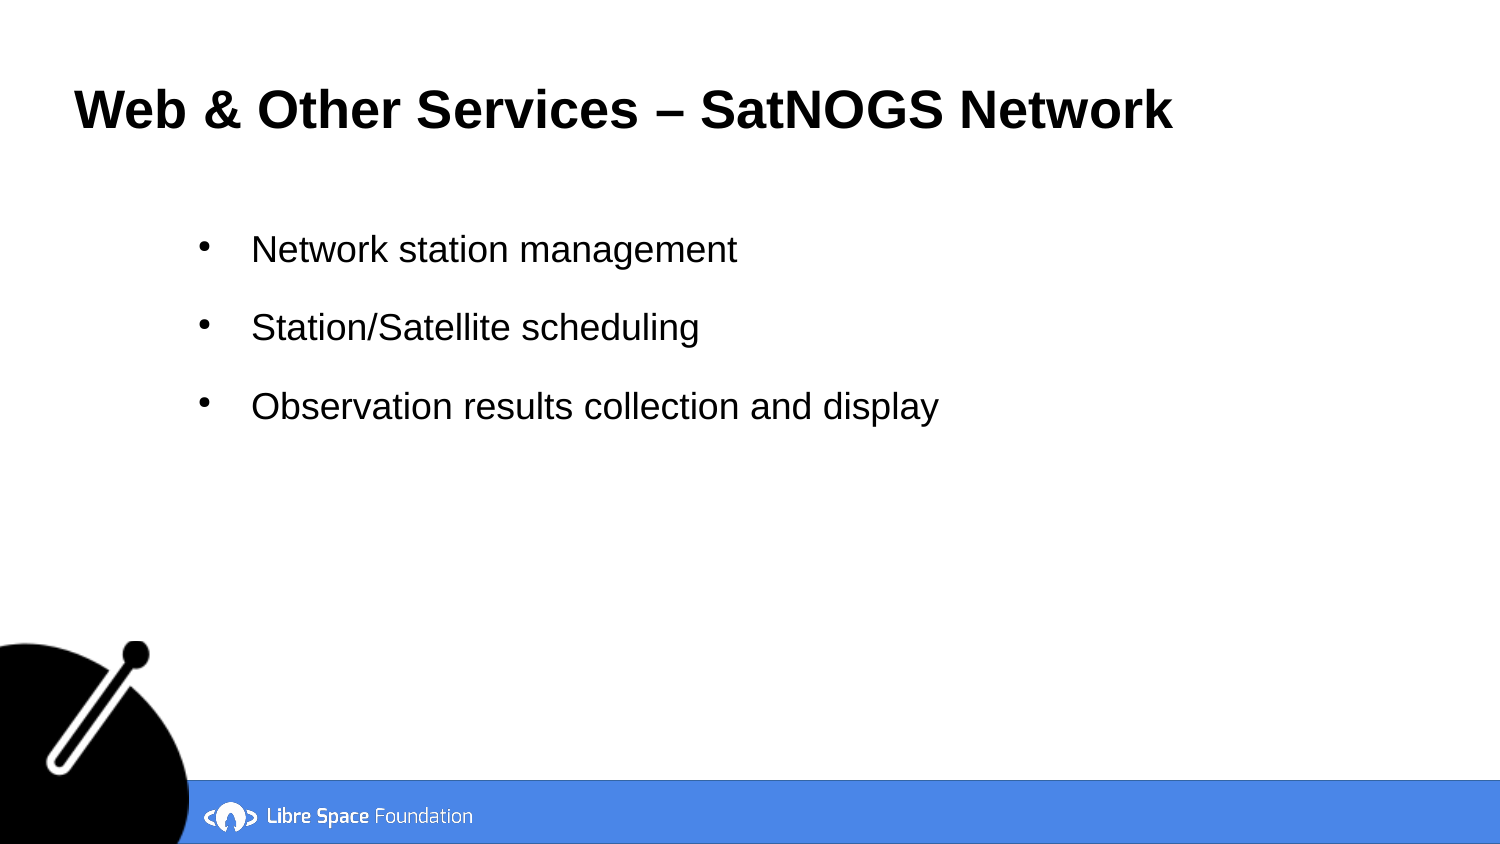

# Web & Other Services – SatNOGS Network
Network station management
Station/Satellite scheduling
Observation results collection and display